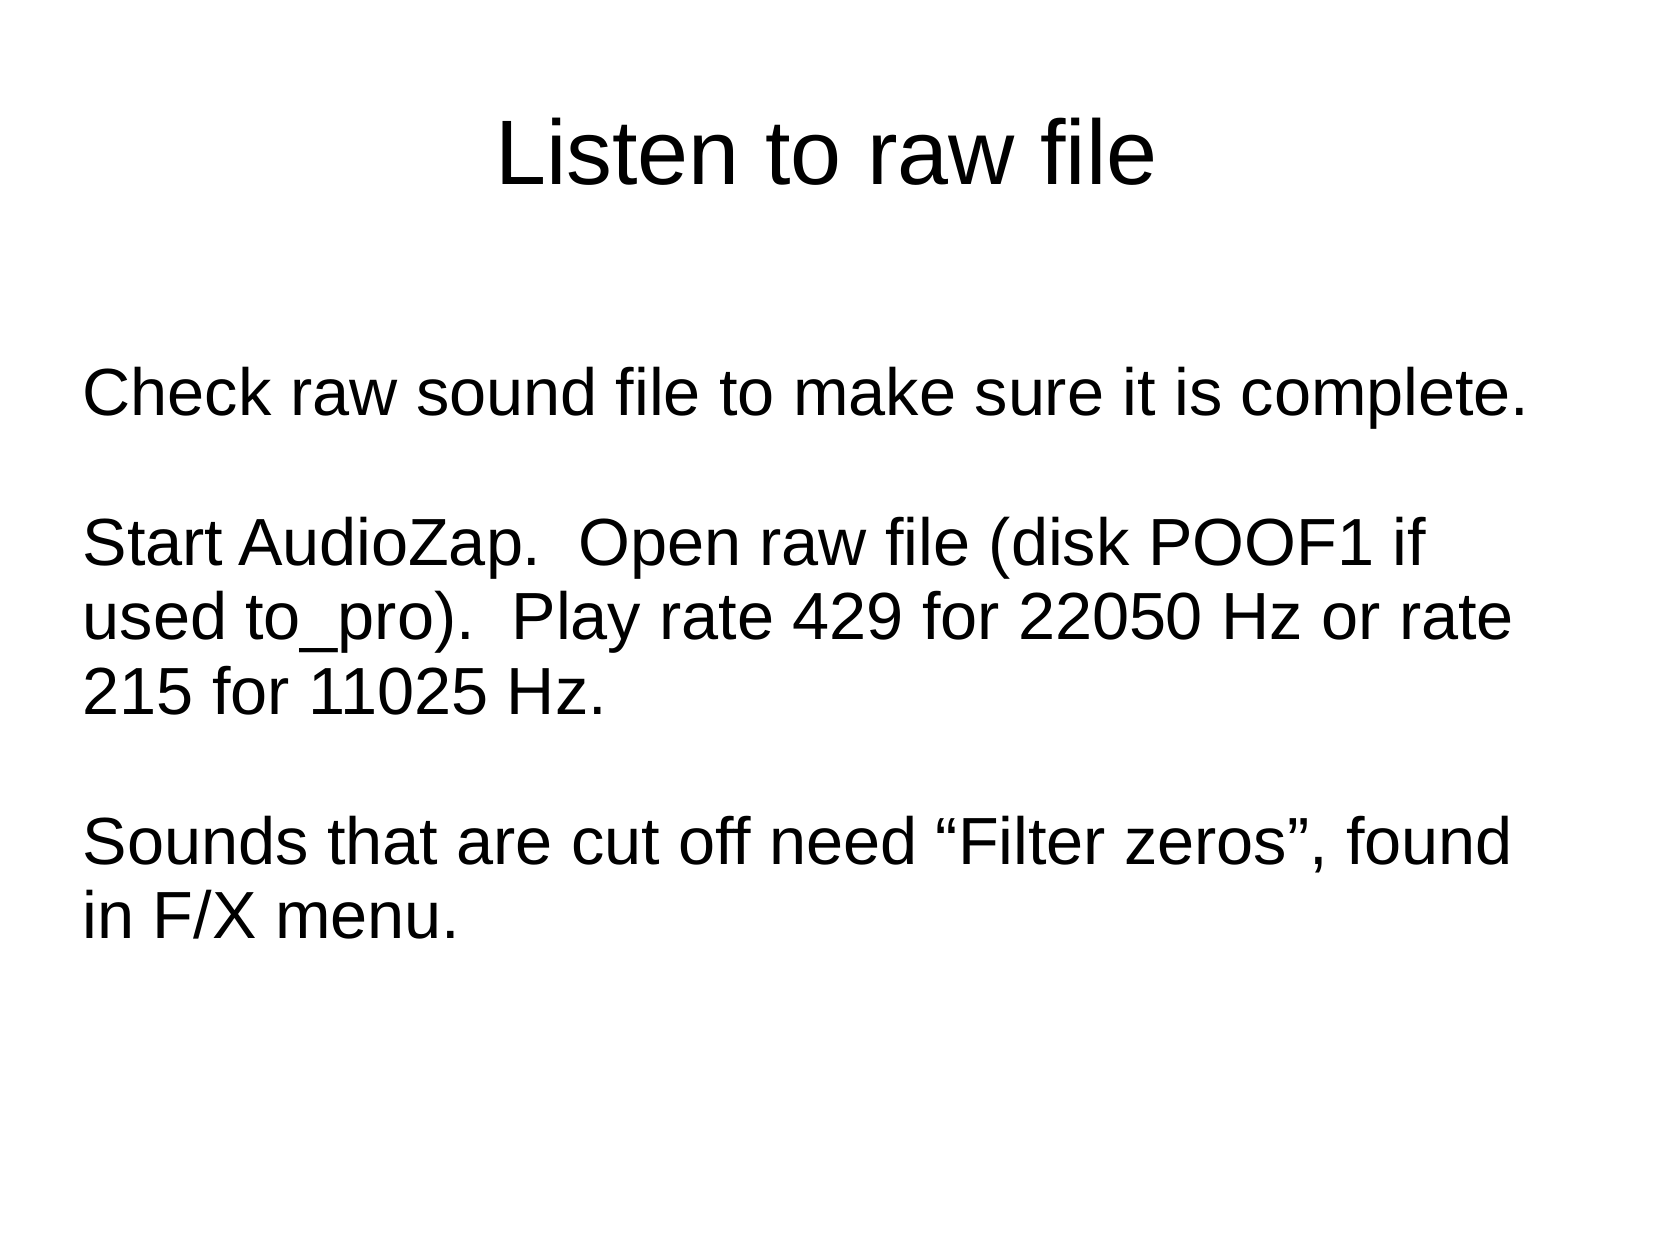

# Listen to raw file
Check raw sound file to make sure it is complete.
Start AudioZap. Open raw file (disk POOF1 if used to_pro). Play rate 429 for 22050 Hz or rate 215 for 11025 Hz.
Sounds that are cut off need “Filter zeros”, found in F/X menu.